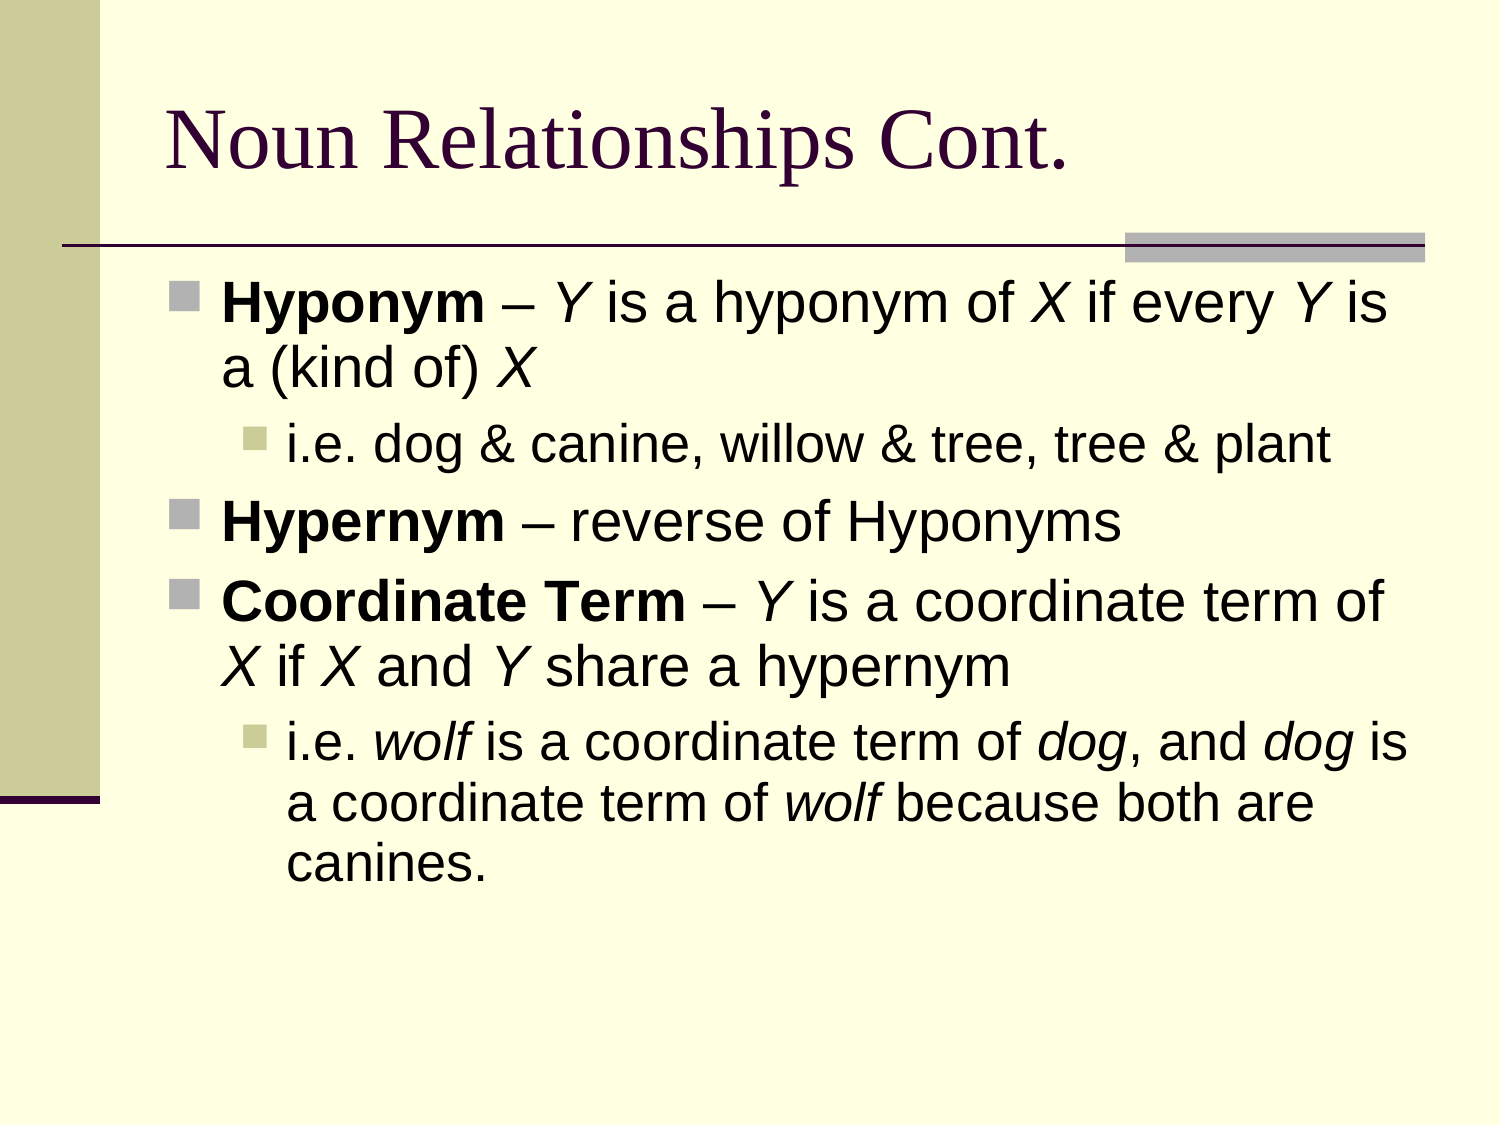

# Noun Relationships Cont.
Hyponym – Y is a hyponym of X if every Y is a (kind of) X
i.e. dog & canine, willow & tree, tree & plant
Hypernym – reverse of Hyponyms
Coordinate Term – Y is a coordinate term of X if X and Y share a hypernym
i.e. wolf is a coordinate term of dog, and dog is a coordinate term of wolf because both are canines.